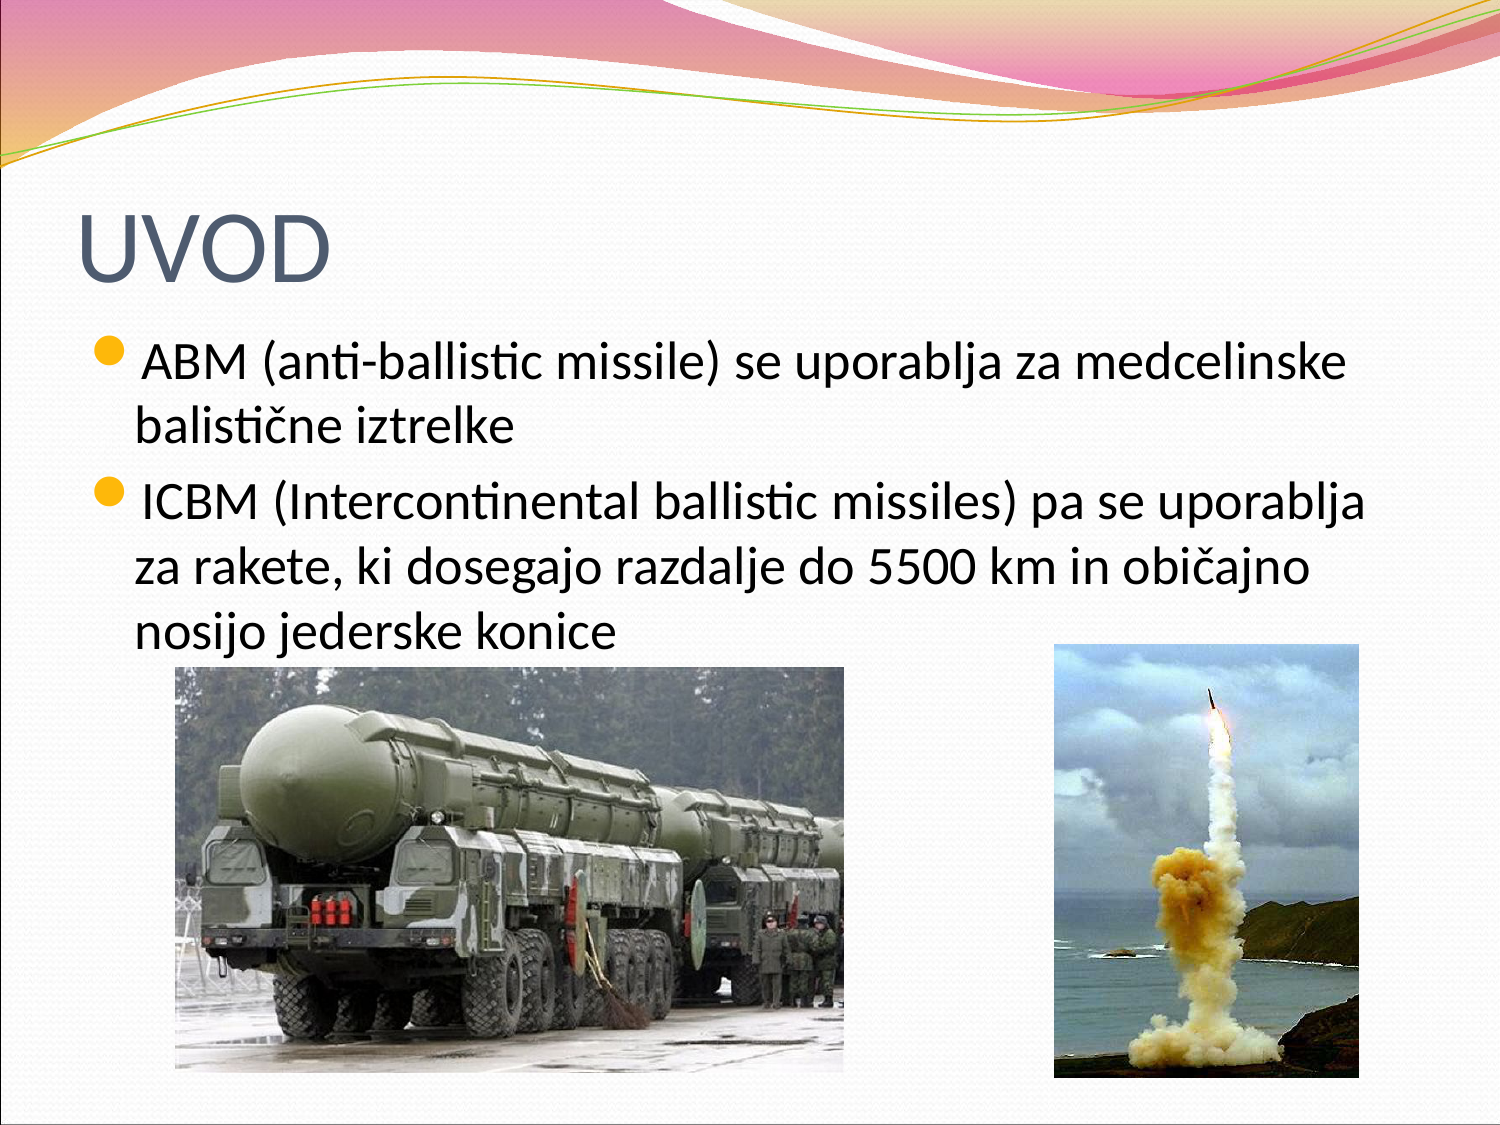

# UVOD
ABM (anti-ballistic missile) se uporablja za medcelinske balistične iztrelke
ICBM (Intercontinental ballistic missiles) pa se uporablja za rakete, ki dosegajo razdalje do 5500 km in običajno nosijo jederske konice